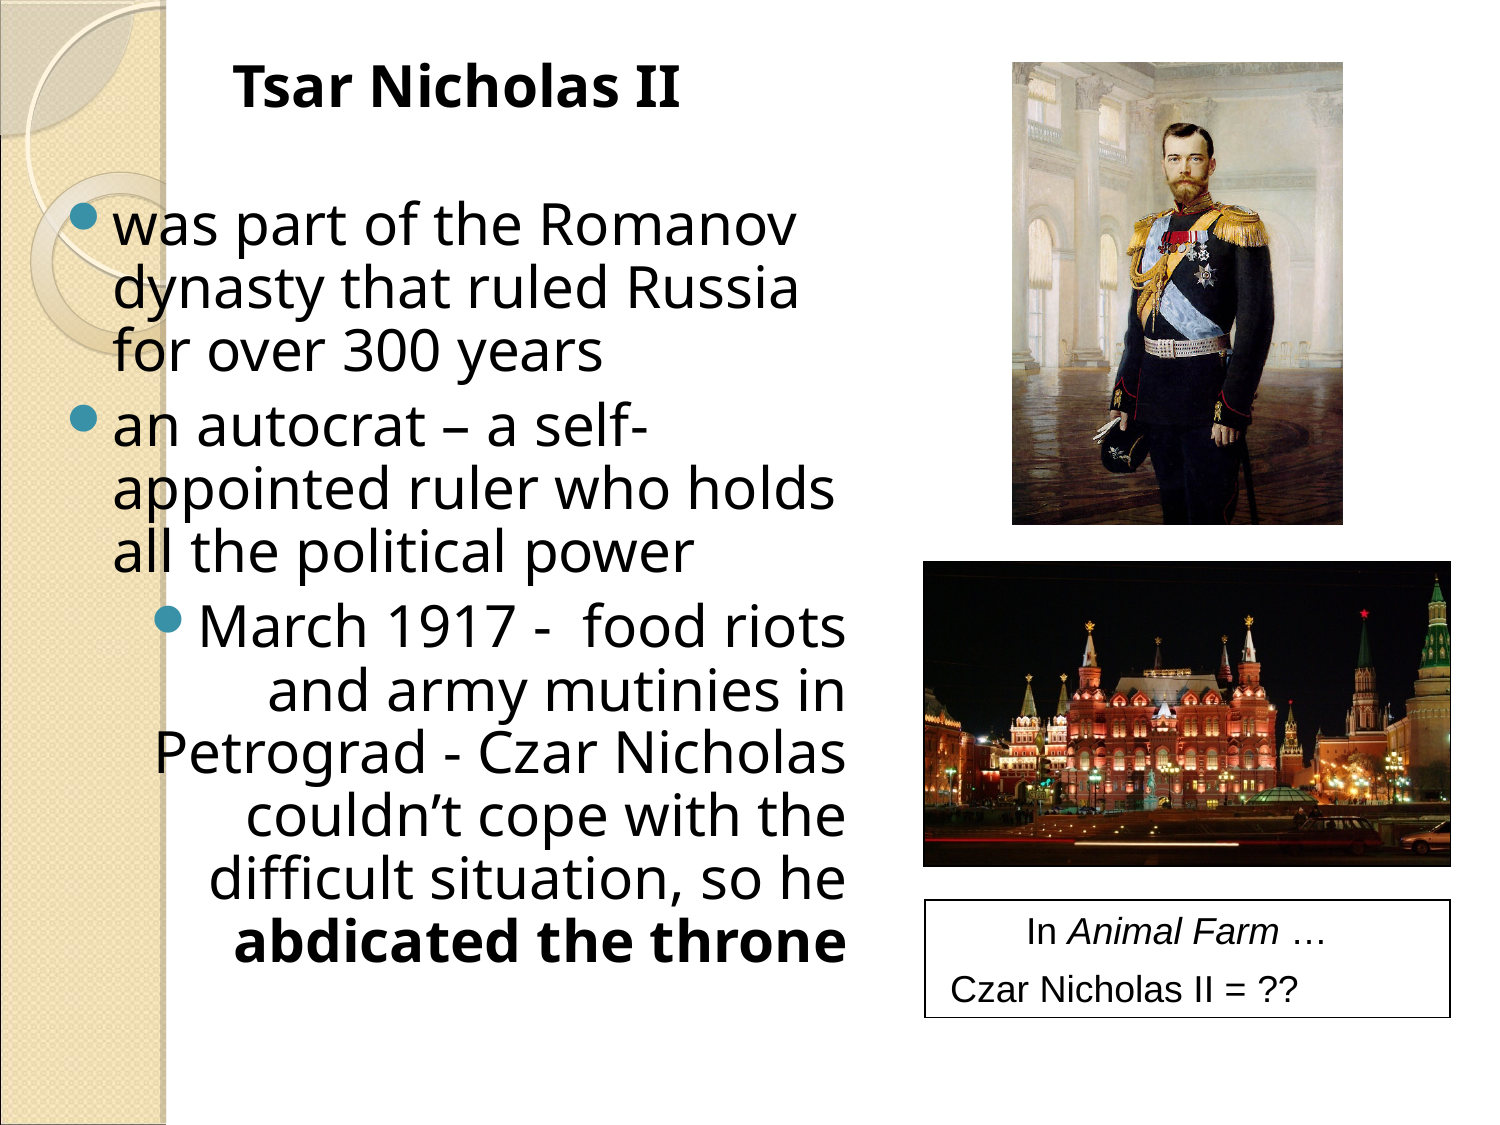

# Tsar Nicholas II
was part of the Romanov dynasty that ruled Russia for over 300 years
an autocrat – a self-appointed ruler who holds all the political power
March 1917 - food riots and army mutinies in Petrograd - Czar Nicholas couldn’t cope with the difficult situation, so he abdicated the throne
In Animal Farm …
 Czar Nicholas II = ??